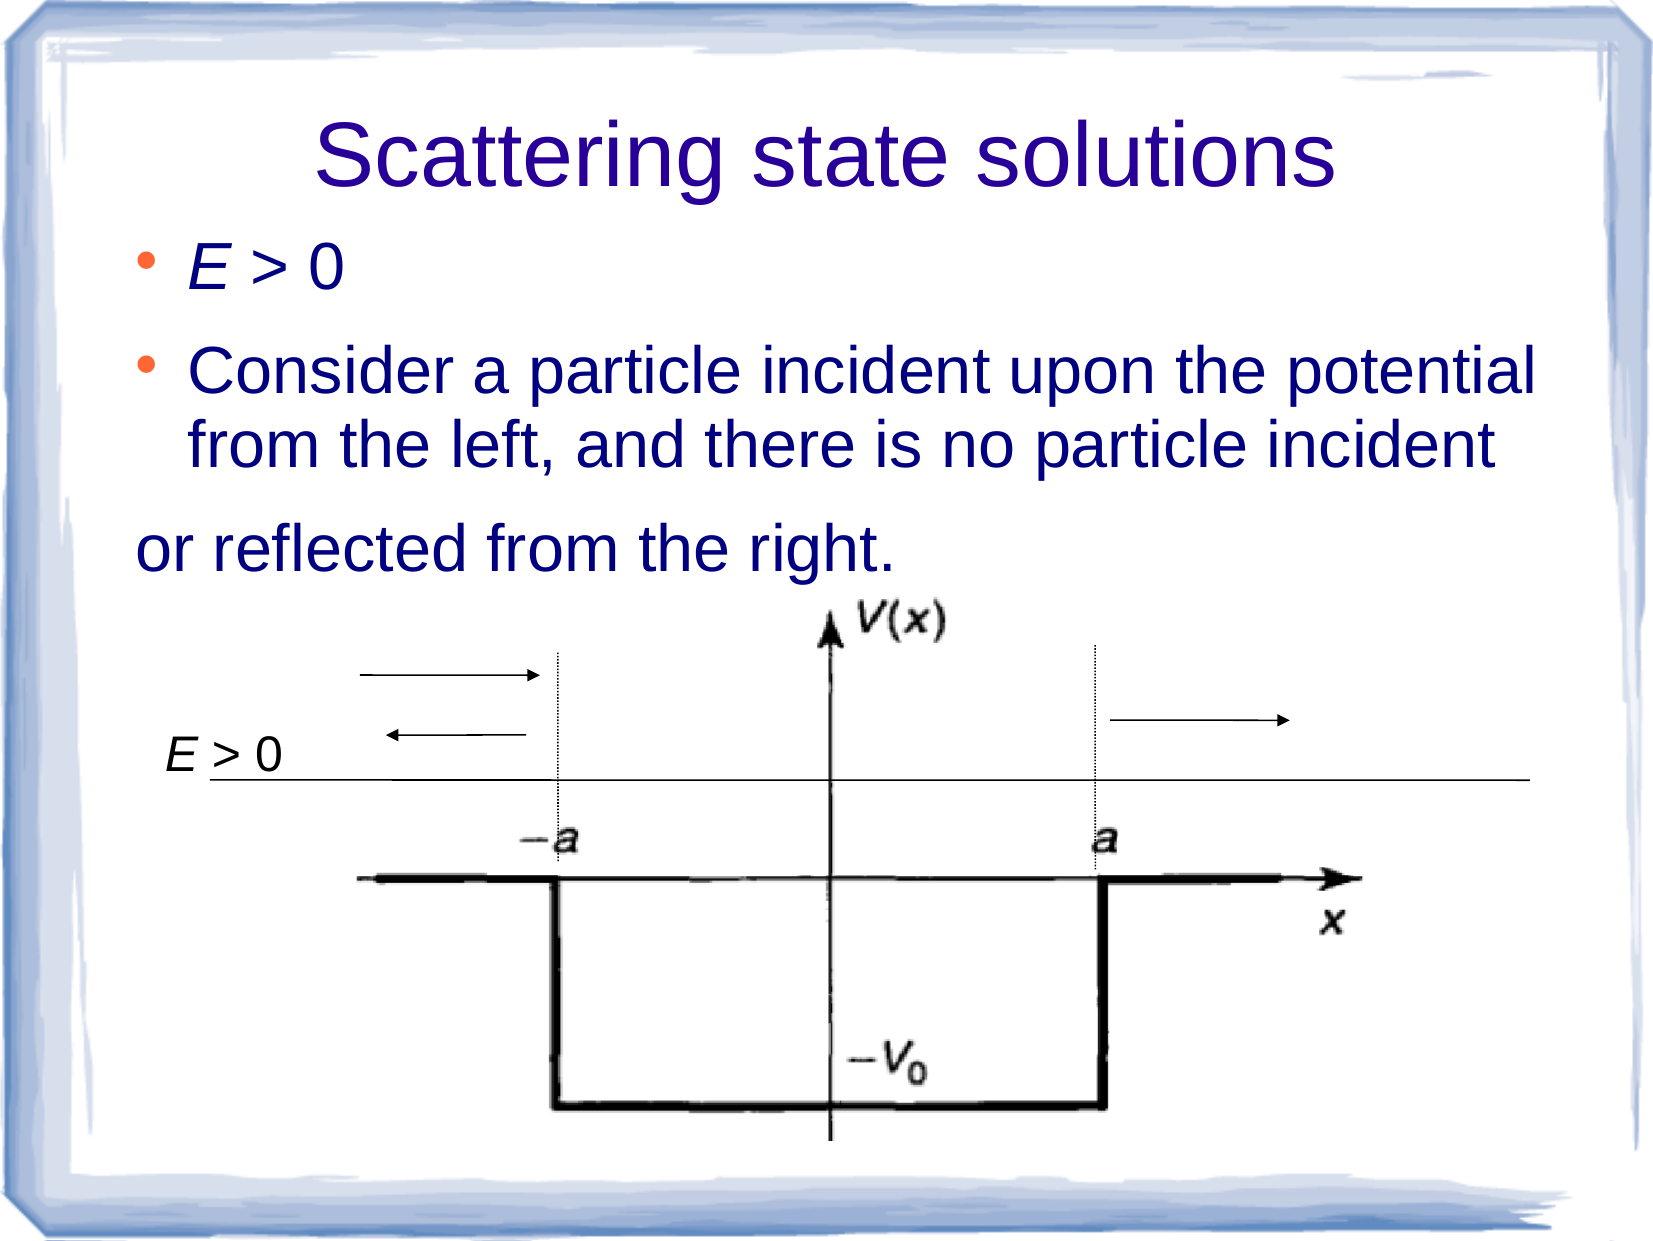

# Scattering state solutions
E > 0
Consider a particle incident upon the potential from the left, and there is no particle incident
or reflected from the right.
E > 0